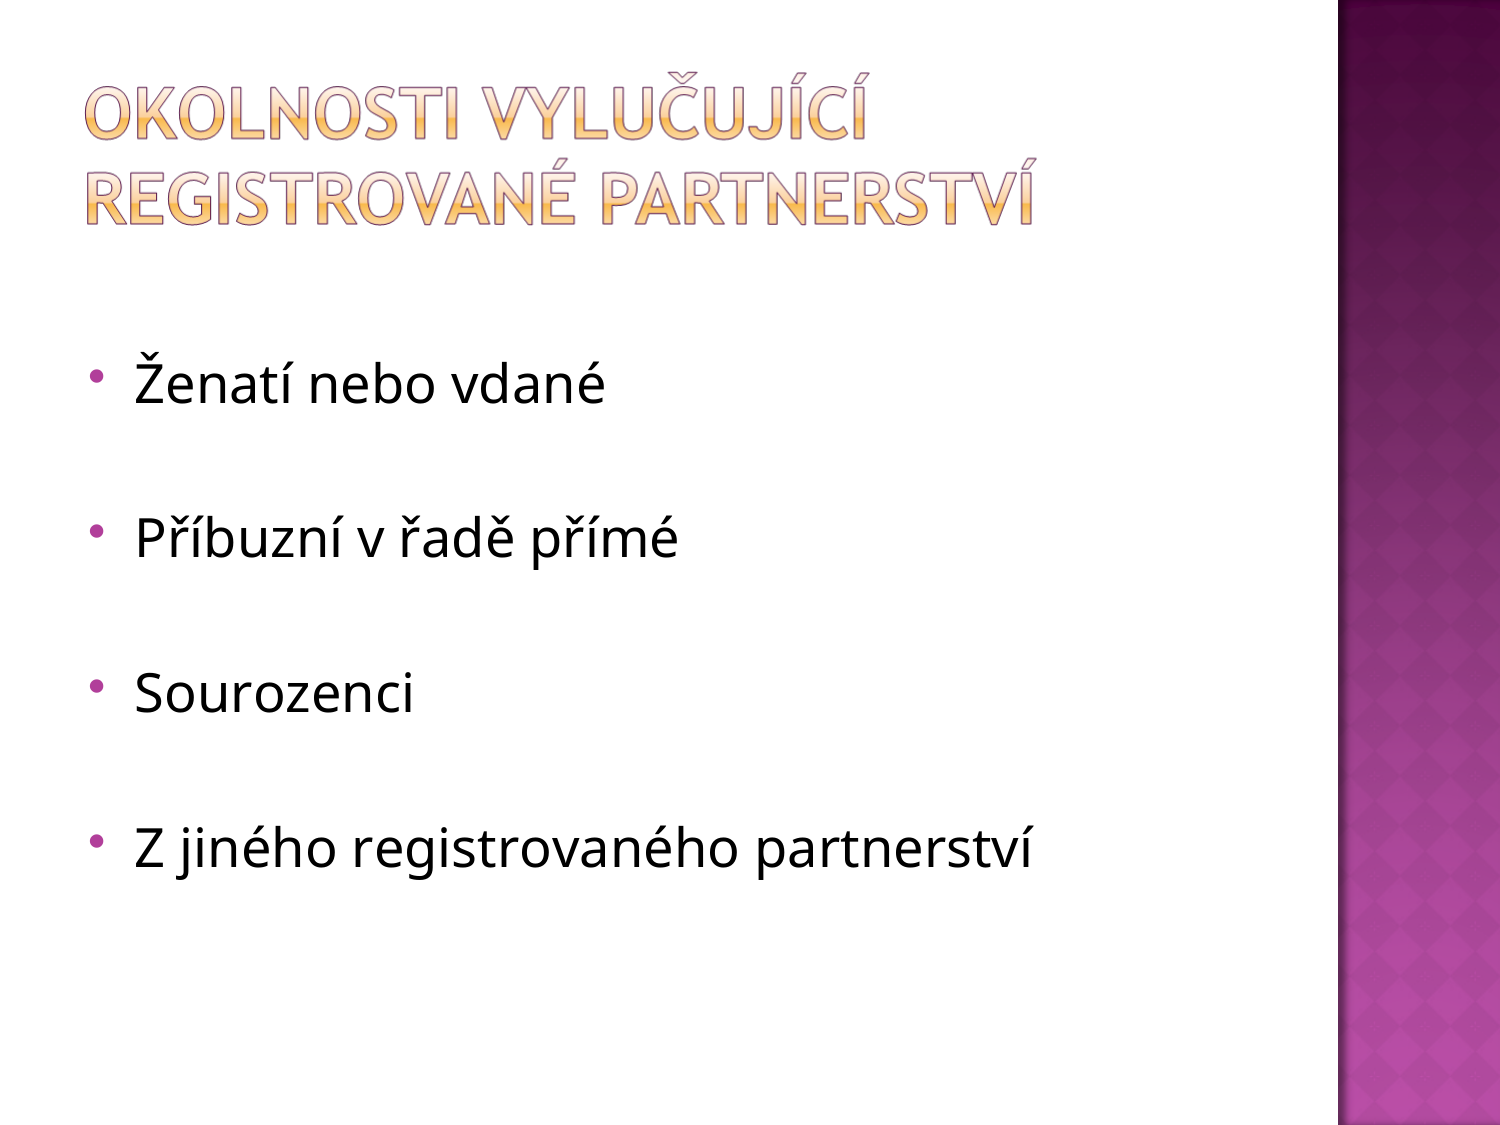

# Ženatí nebo vdané
Příbuzní v řadě přímé
Sourozenci
Z jiného registrovaného partnerství